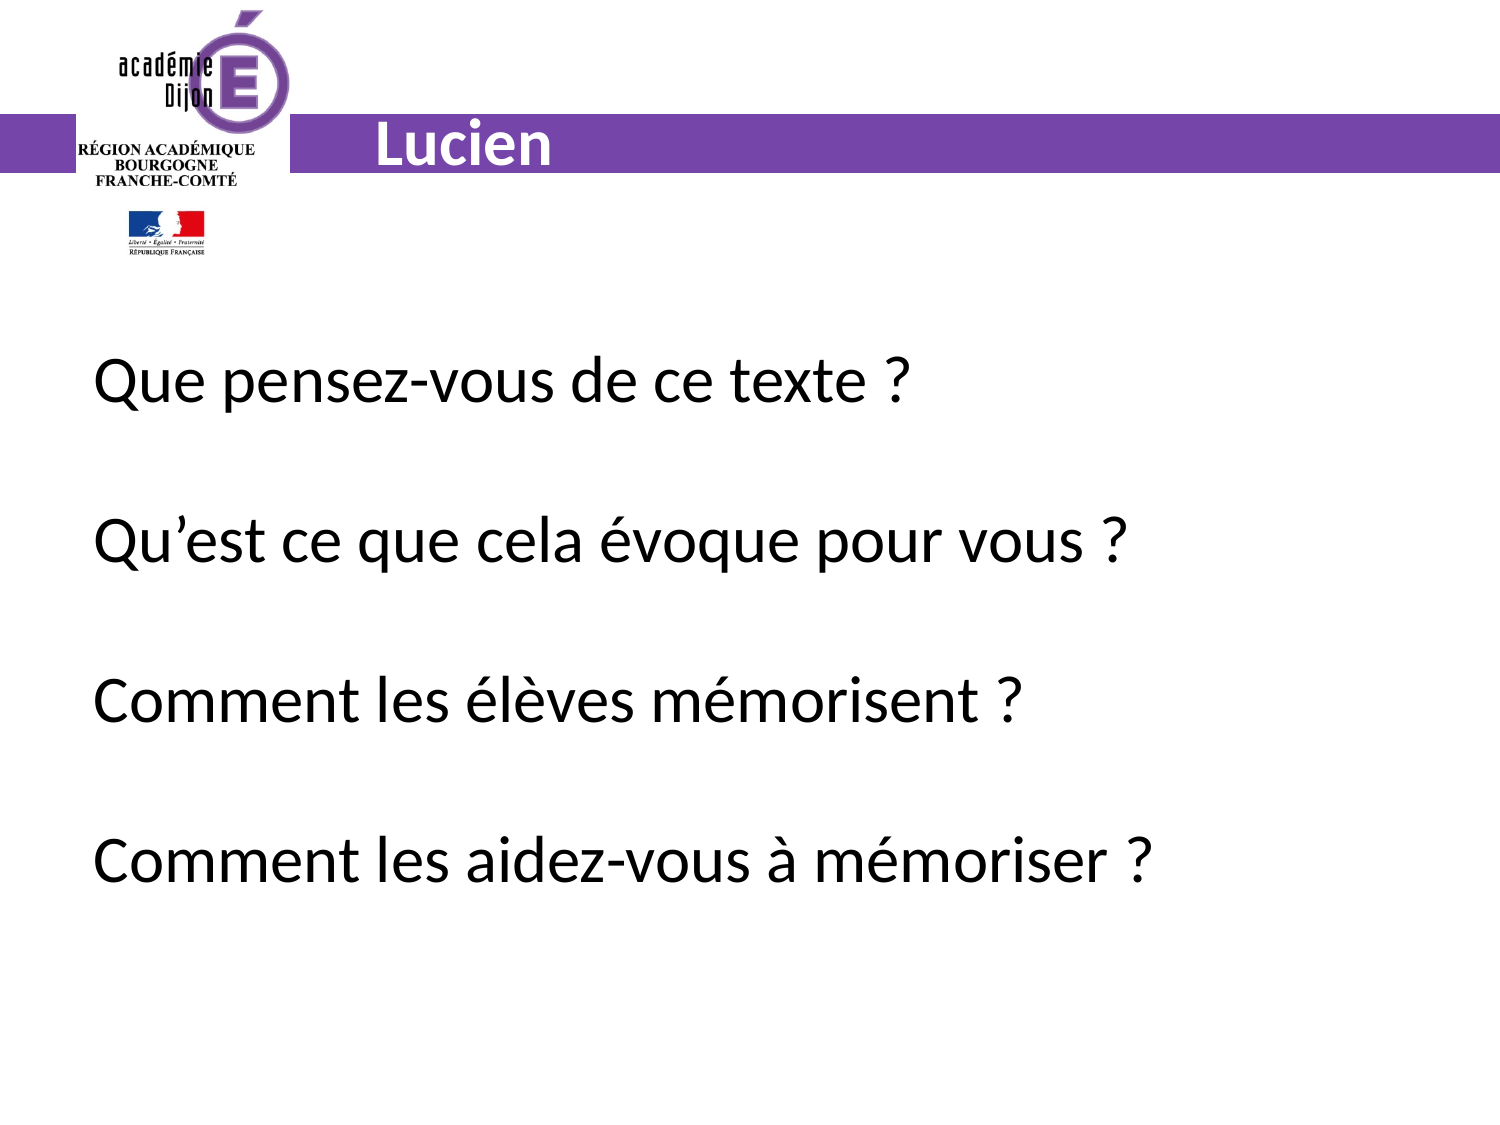

# Lucien
Que pensez-vous de ce texte ?
Qu’est ce que cela évoque pour vous ?
Comment les élèves mémorisent ?
Comment les aidez-vous à mémoriser ?